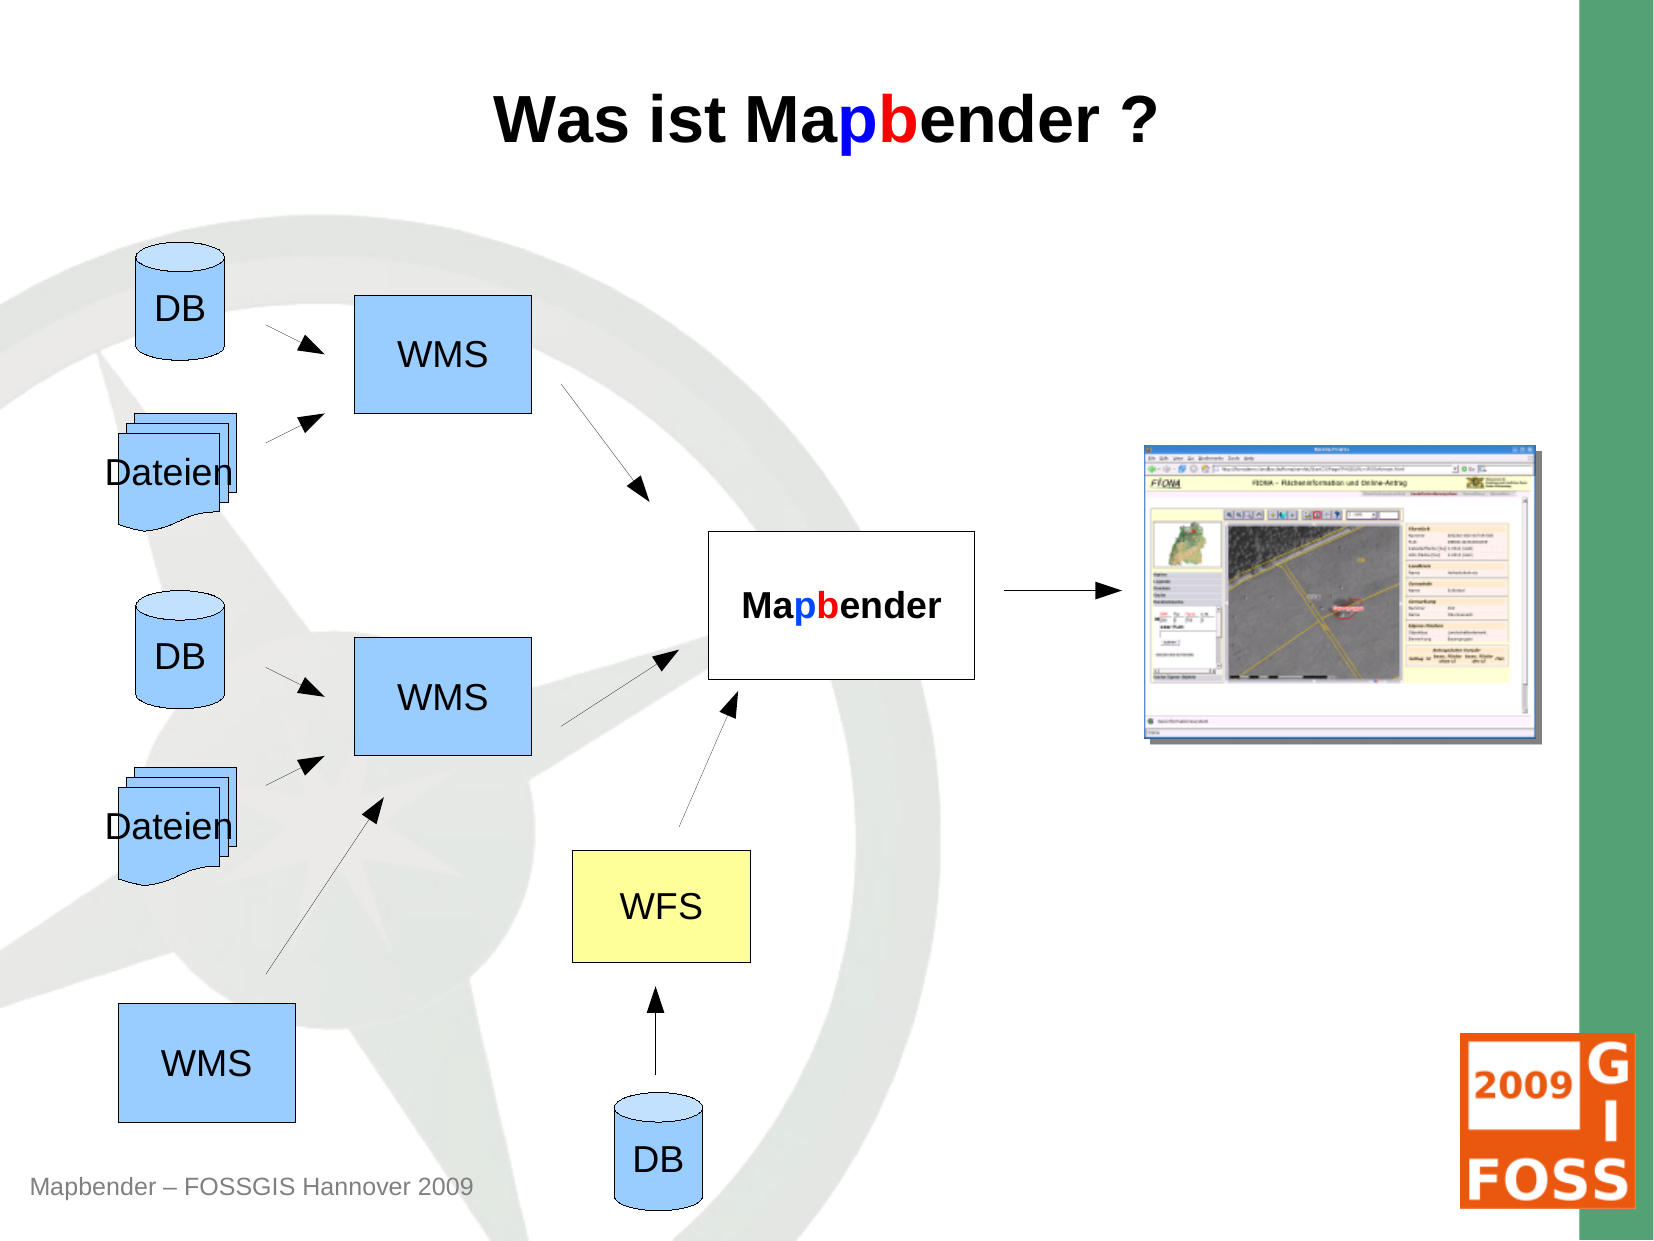

# Was ist Mapbender ?
DB
WMS
Dateien
Mapbender
DB
DB
WMS
Dateien
WFS
WMS
DB